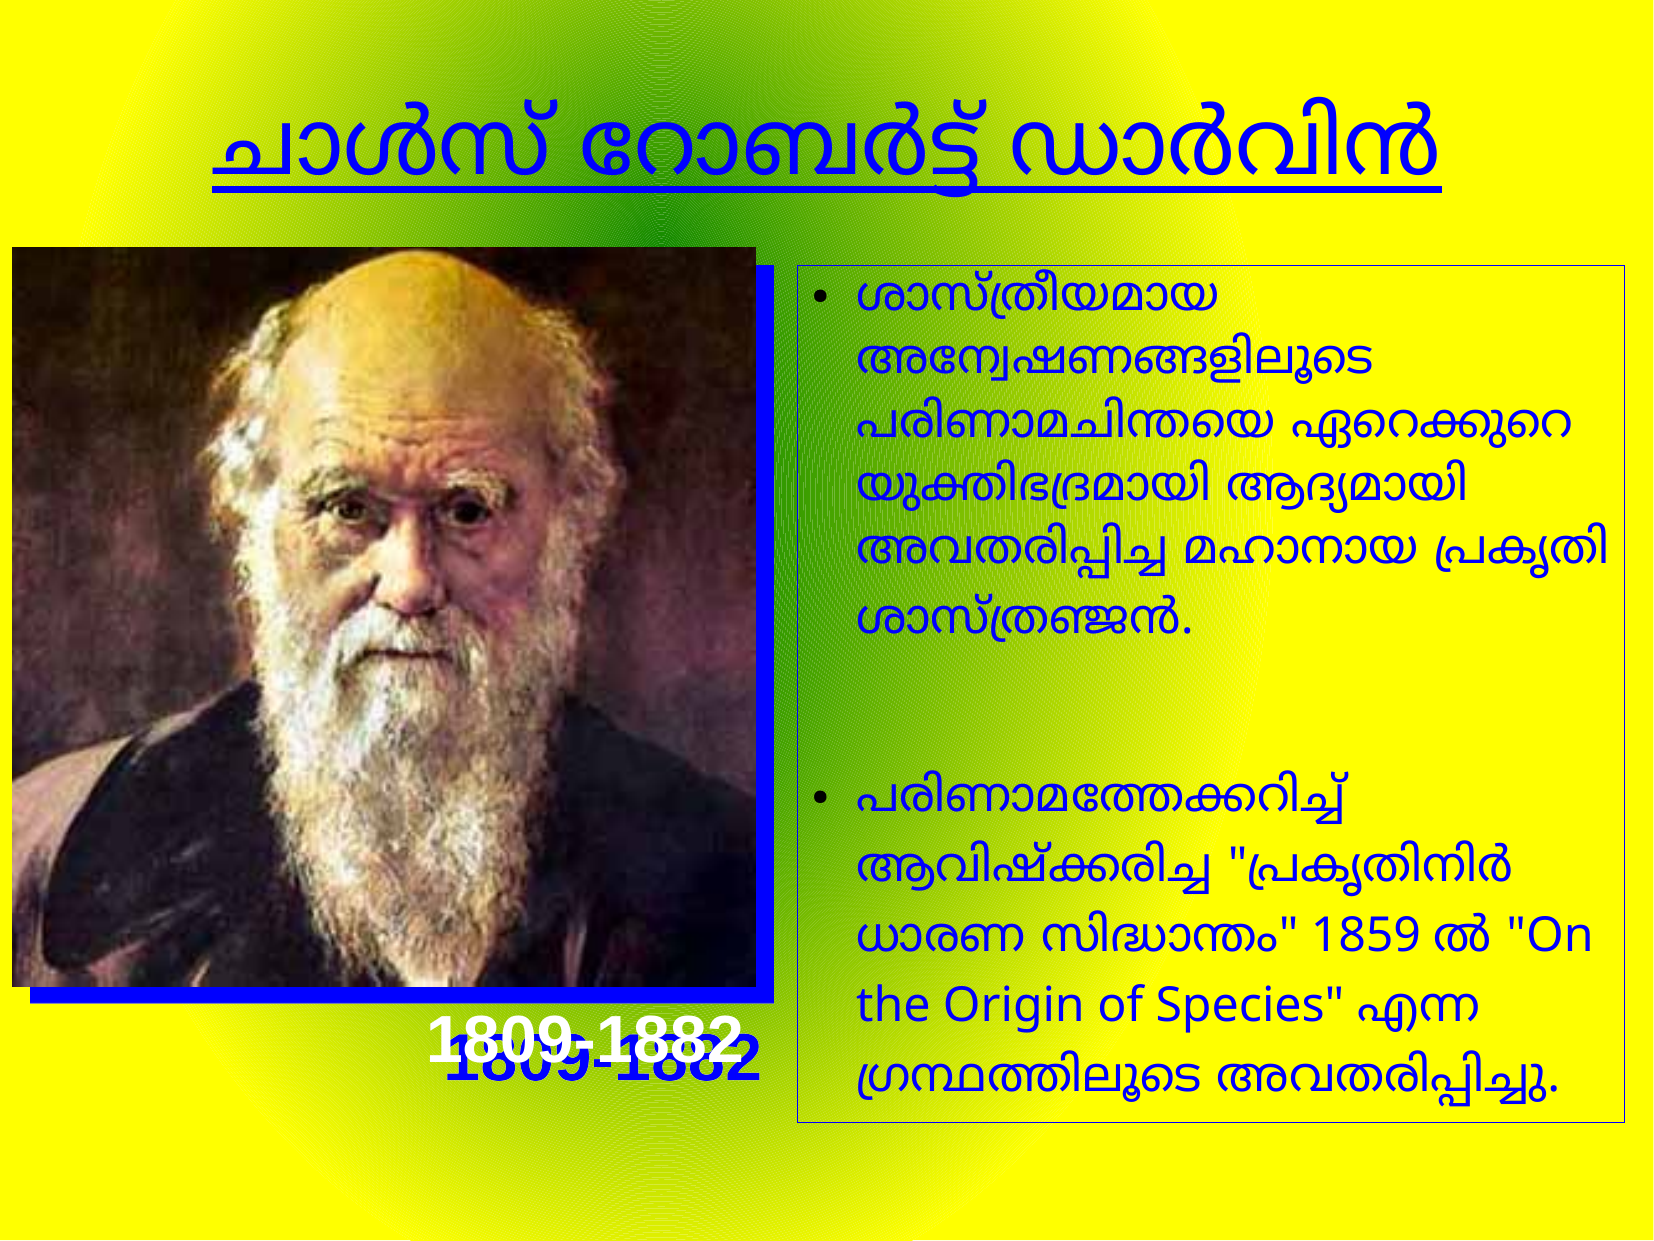

# ചാള്‍സ് റോബര്‍ട്ട് ഡാര്‍വിന്‍
ശാസ്ത്രീയമായ അന്വേഷണങ്ങളിലൂടെ പരിണാമചിന്തയെ ഏറെക്കുറെ യുക്തിഭദ്രമായി ആദ്യമായി അവതരിപ്പിച്ച മഹാനായ പ്രകൃതി ശാസ്ത്രഞ്ജന്‍.
പരിണാമത്തേക്കറിച്ച് ആവിഷ്ക്കരിച്ച "പ്രകൃതിനിര്‍ധാരണ സിദ്ധാന്തം" 1859 ല്‍ "On the Origin of Species" എന്ന ഗ്രന്ഥത്തിലൂടെ അവതരിപ്പിച്ചു.
1809-1882